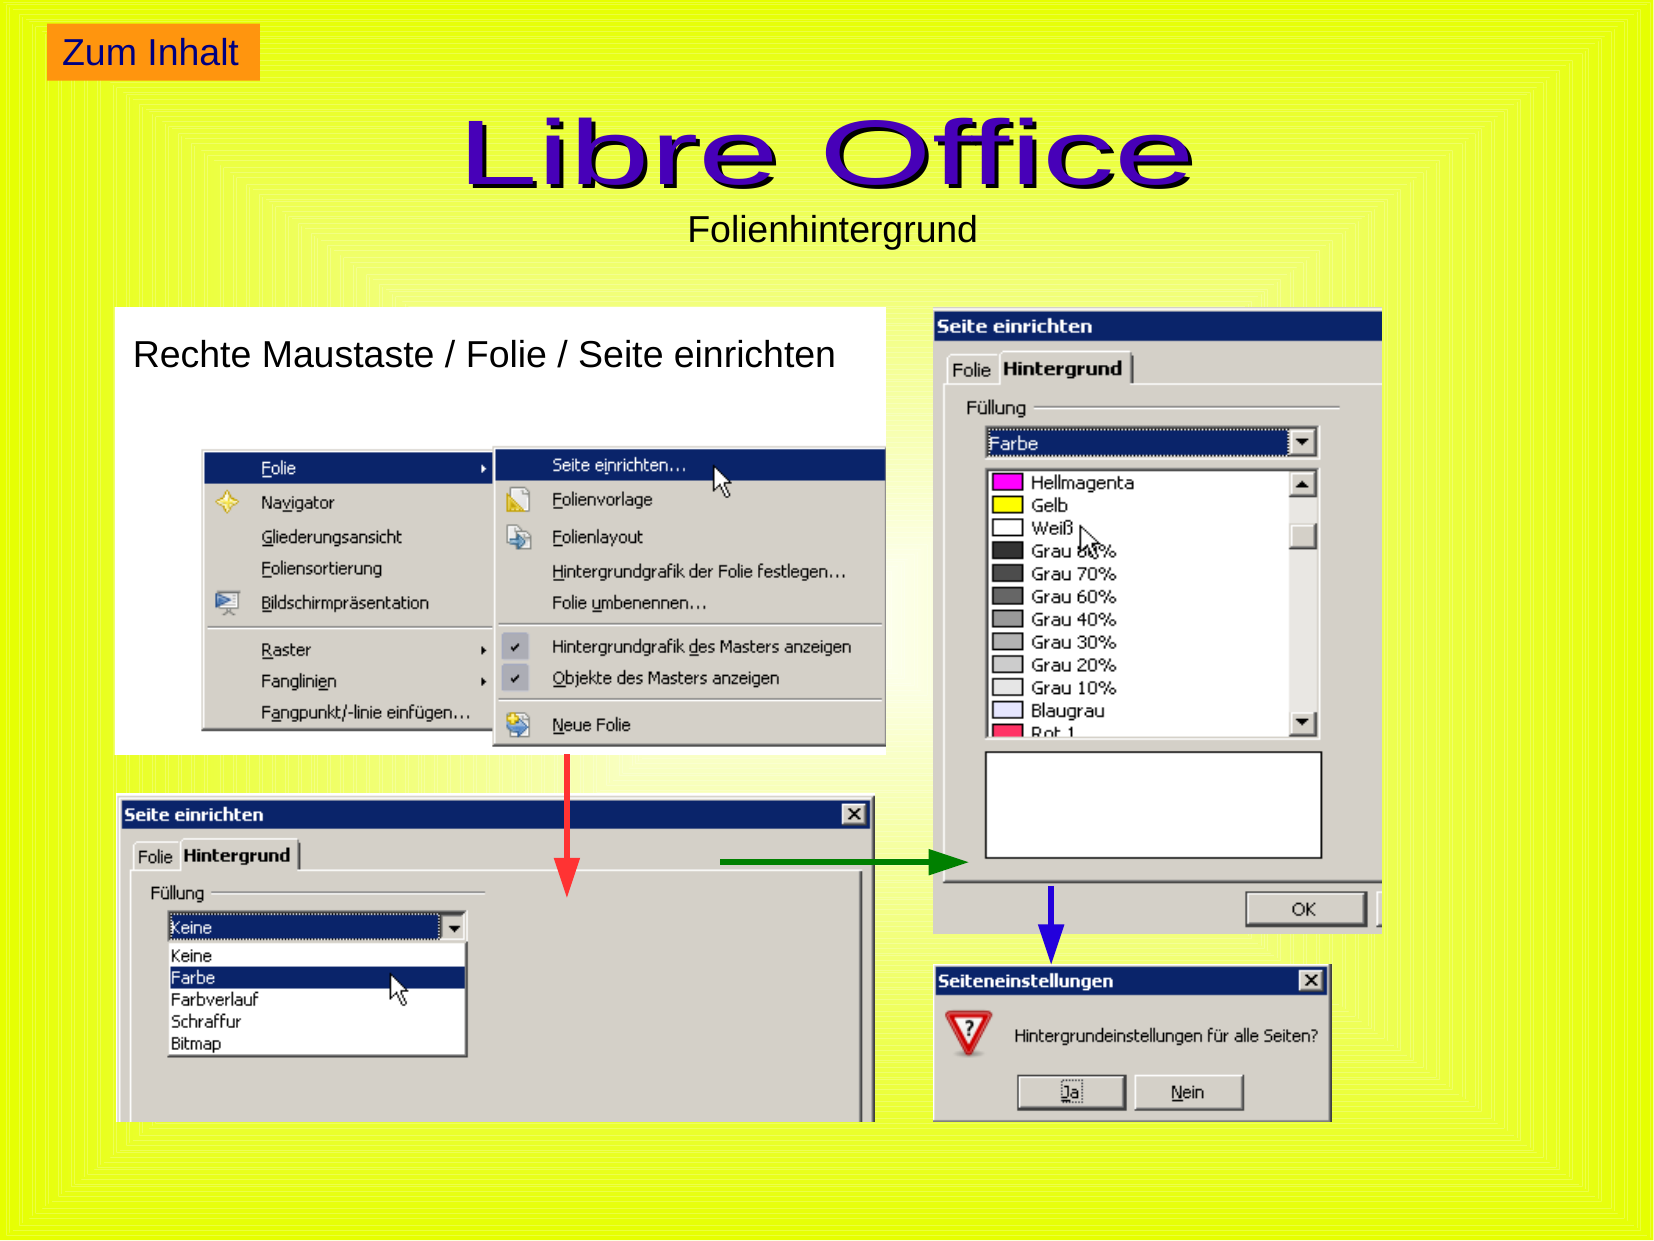

Zum Inhalt
# Libre Office
Folienhintergrund
Rechte Maustaste / Folie / Seite einrichten